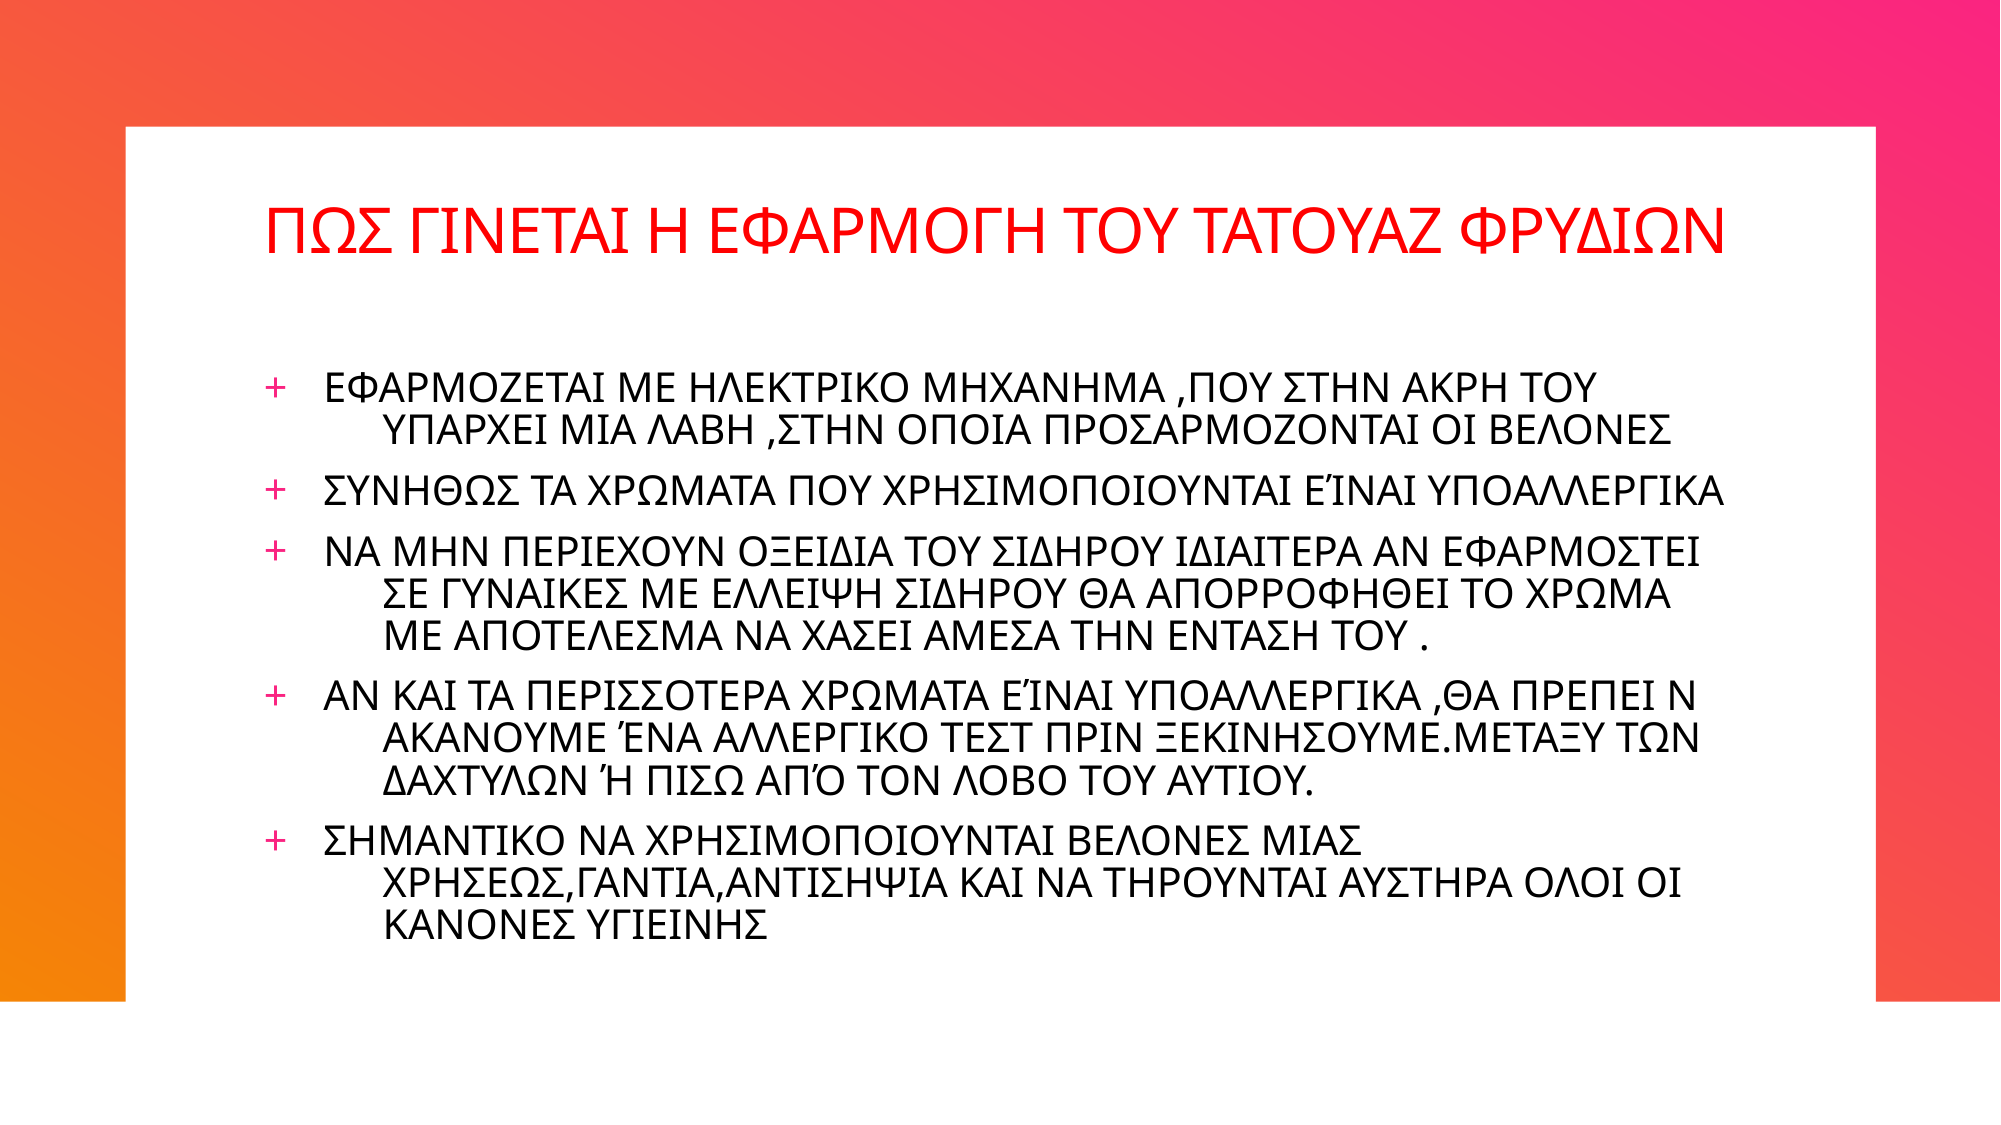

# ΠΩΣ ΓΙΝΕΤΑΙ Η ΕΦΑΡΜΟΓΗ ΤΟΥ ΤΑΤΟΥΑΖ ΦΡΥΔΙΩΝ
ΕΦΑΡΜΟΖΕΤΑΙ ΜΕ ΗΛΕΚΤΡΙΚΟ ΜΗΧΑΝΗΜΑ ,ΠΟΥ ΣΤΗΝ ΑΚΡΗ ΤΟΥ ΥΠΑΡΧΕΙ ΜΙΑ ΛΑΒΗ ,ΣΤΗΝ ΟΠΟΙΑ ΠΡΟΣΑΡΜΟΖΟΝΤΑΙ ΟΙ ΒΕΛΟΝΕΣ
ΣΥΝΗΘΩΣ ΤΑ ΧΡΩΜΑΤΑ ΠΟΥ ΧΡΗΣΙΜΟΠΟΙΟΥΝΤΑΙ ΕΊΝΑΙ ΥΠΟΑΛΛΕΡΓΙΚΑ
ΝΑ ΜΗΝ ΠΕΡΙΕΧΟΥΝ ΟΞΕΙΔΙΑ ΤΟΥ ΣΙΔΗΡΟΥ ΙΔΙΑΙΤΕΡΑ ΑΝ ΕΦΑΡΜΟΣΤΕΙ ΣΕ ΓΥΝΑΙΚΕΣ ΜΕ ΕΛΛΕΙΨΗ ΣΙΔΗΡΟΥ ΘΑ ΑΠΟΡΡΟΦΗΘΕΙ ΤΟ ΧΡΩΜΑ ΜΕ ΑΠΟΤΕΛΕΣΜΑ ΝΑ ΧΑΣΕΙ ΑΜΕΣΑ ΤΗΝ ΕΝΤΑΣΗ ΤΟΥ .
ΑΝ ΚΑΙ ΤΑ ΠΕΡΙΣΣΟΤΕΡΑ ΧΡΩΜΑΤΑ ΕΊΝΑΙ ΥΠΟΑΛΛΕΡΓΙΚΑ ,ΘΑ ΠΡΕΠΕΙ Ν ΑΚΑΝΟΥΜΕ ΈΝΑ ΑΛΛΕΡΓΙΚΟ ΤΕΣΤ ΠΡΙΝ ΞΕΚΙΝΗΣΟΥΜΕ.ΜΕΤΑΞΥ ΤΩΝ ΔΑΧΤΥΛΩΝ Ή ΠΙΣΩ ΑΠΌ ΤΟΝ ΛΟΒΟ ΤΟΥ ΑΥΤΙΟΥ.
ΣΗΜΑΝΤΙΚΟ ΝΑ ΧΡΗΣΙΜΟΠΟΙΟΥΝΤΑΙ ΒΕΛΟΝΕΣ ΜΙΑΣ ΧΡΗΣΕΩΣ,ΓΑΝΤΙΑ,ΑΝΤΙΣΗΨΙΑ ΚΑΙ ΝΑ ΤΗΡΟΥΝΤΑΙ ΑΥΣΤΗΡΑ ΟΛΟΙ ΟΙ ΚΑΝΟΝΕΣ ΥΓΙΕΙΝΗΣ